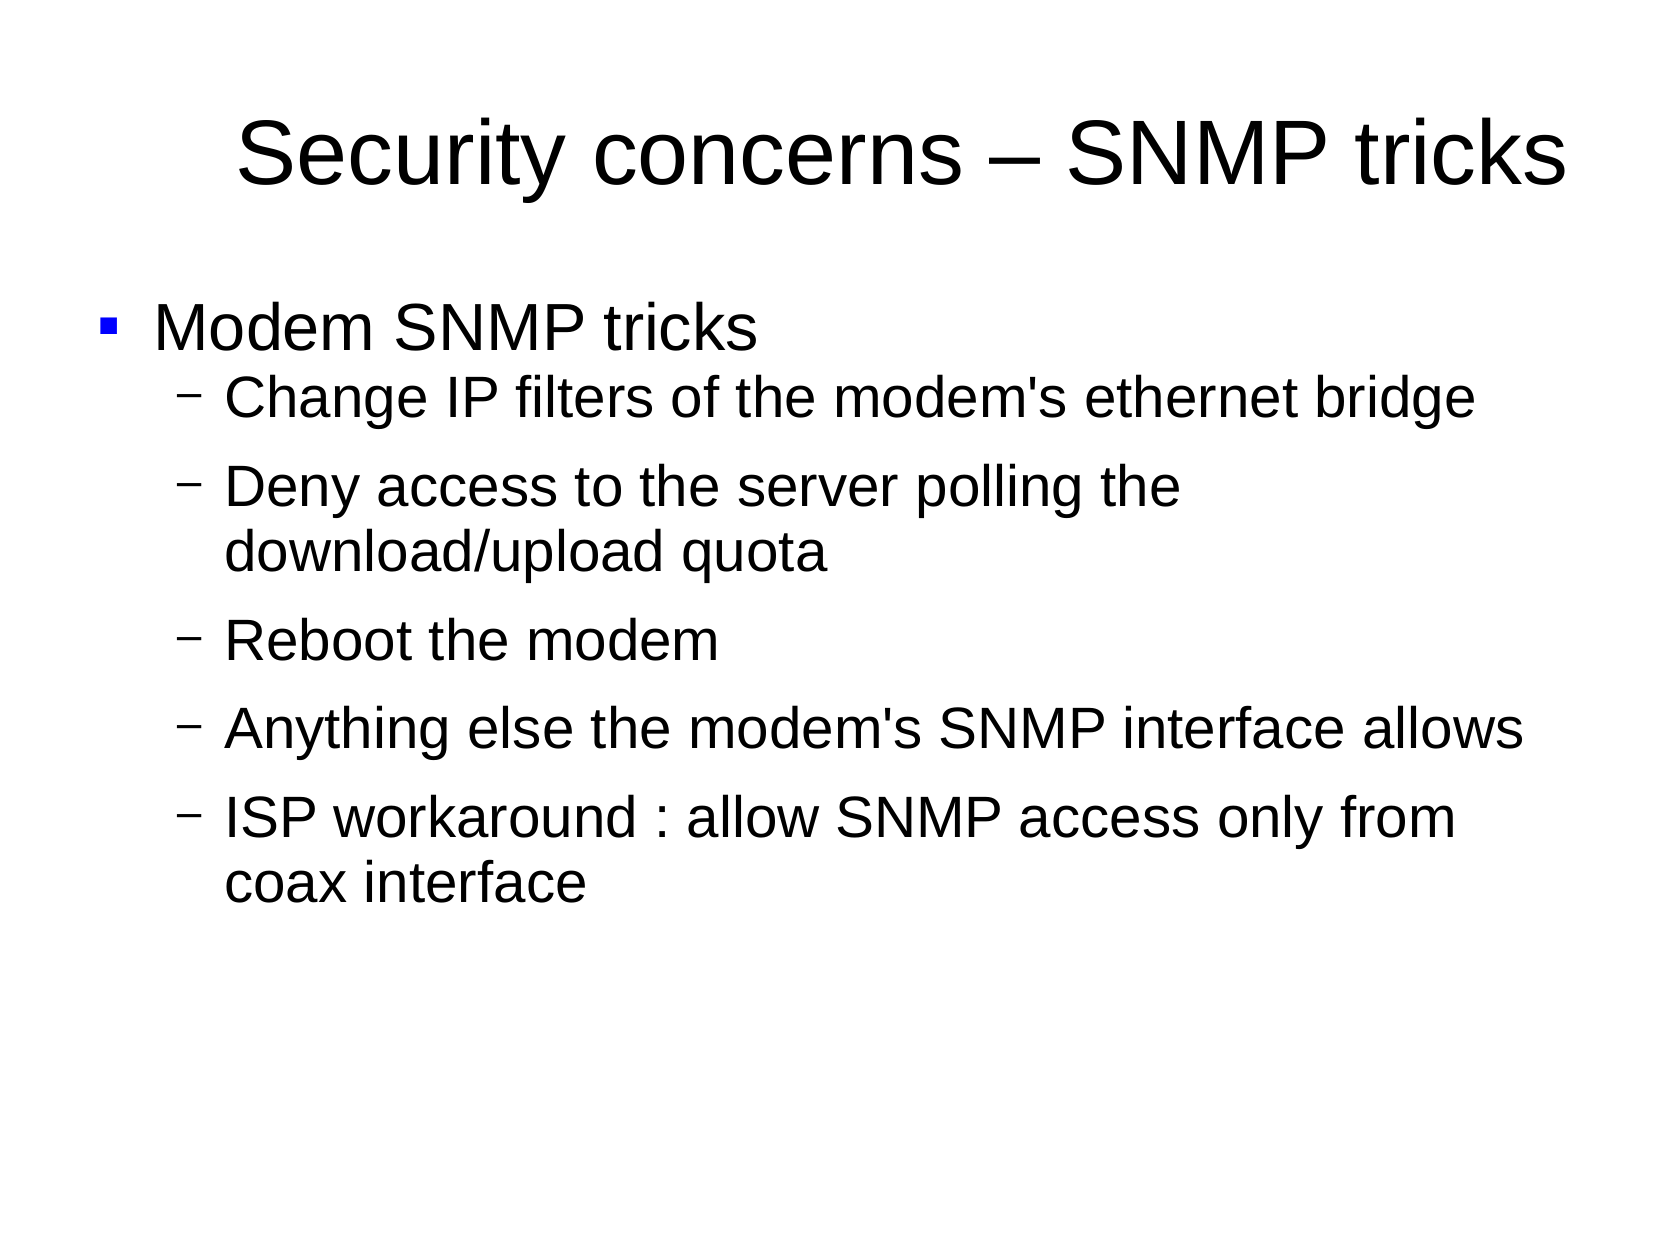

# Security concerns – SNMP tricks
Modem SNMP tricks
Change IP filters of the modem's ethernet bridge
Deny access to the server polling the download/upload quota
Reboot the modem
Anything else the modem's SNMP interface allows
ISP workaround : allow SNMP access only from coax interface